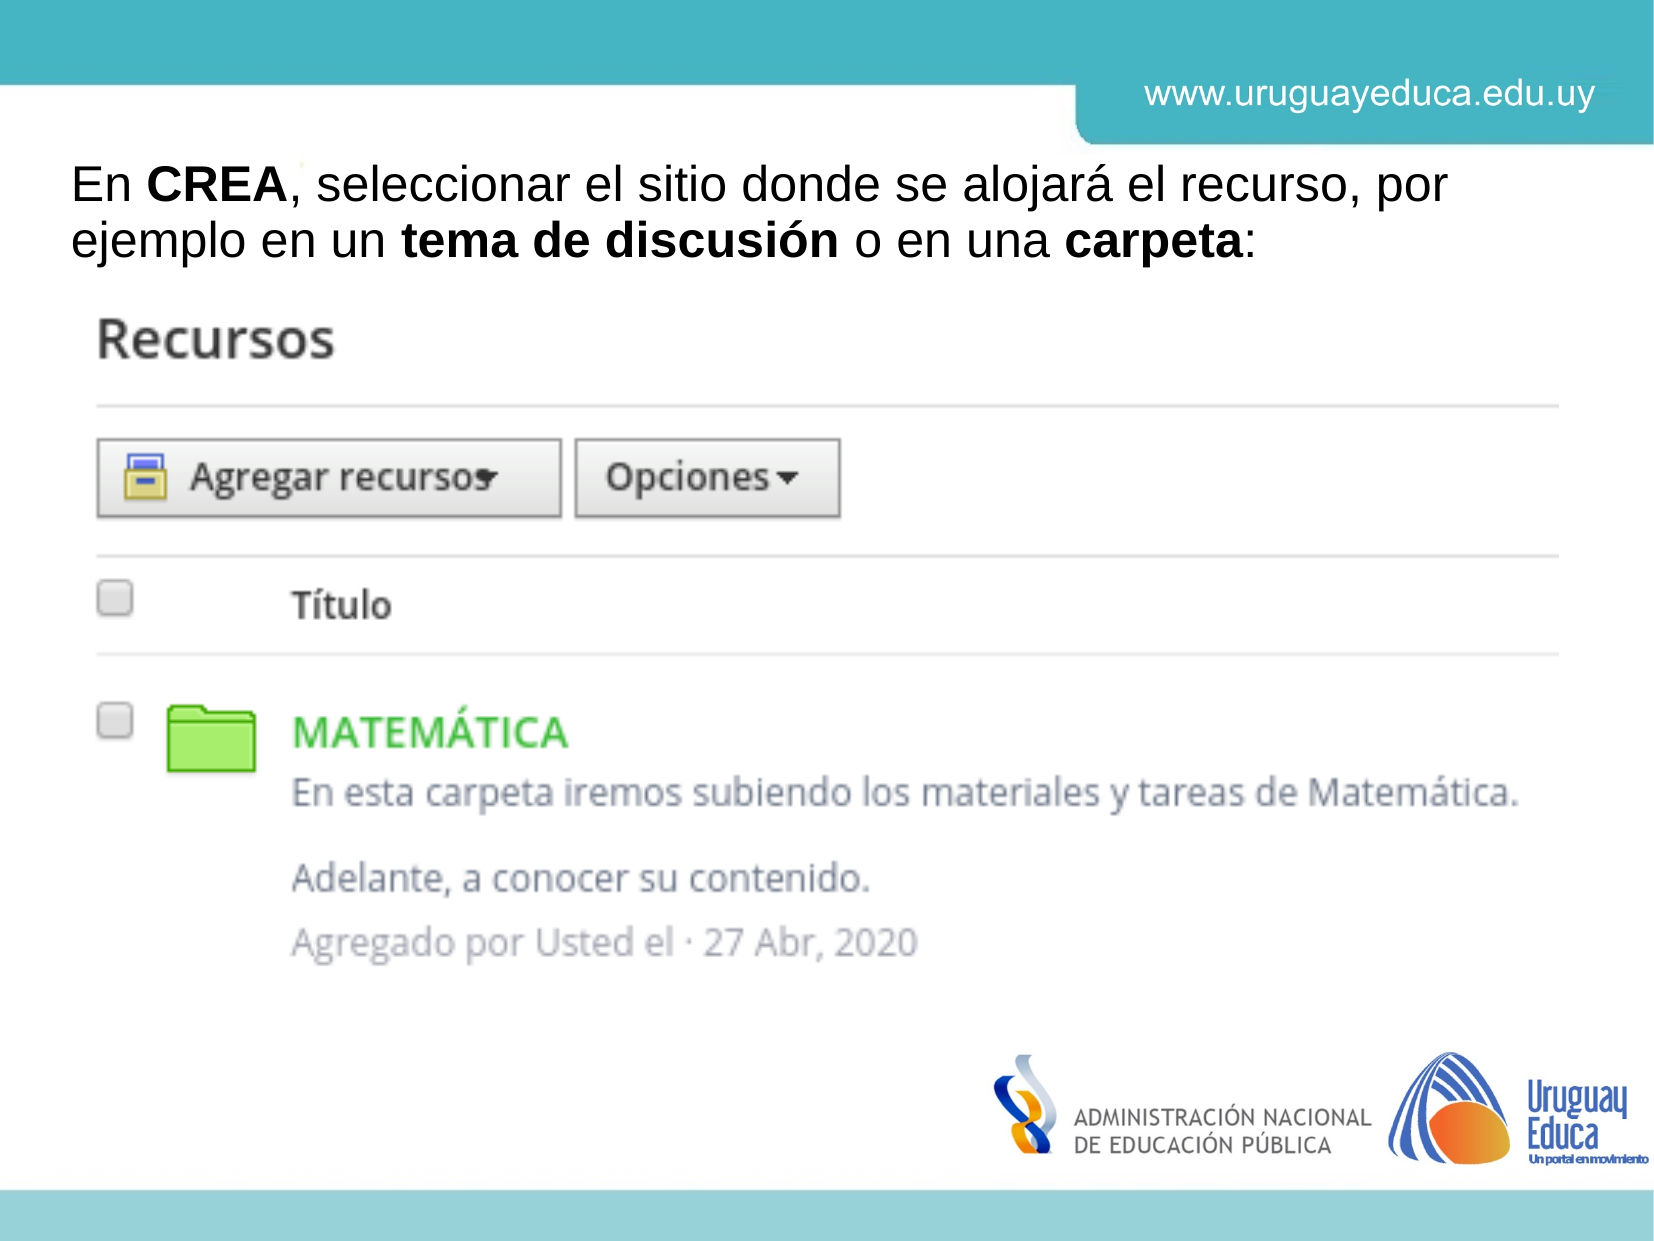

# En CREA, seleccionar el sitio donde se alojará el recurso, por ejemplo en un tema de discusión o en una carpeta: